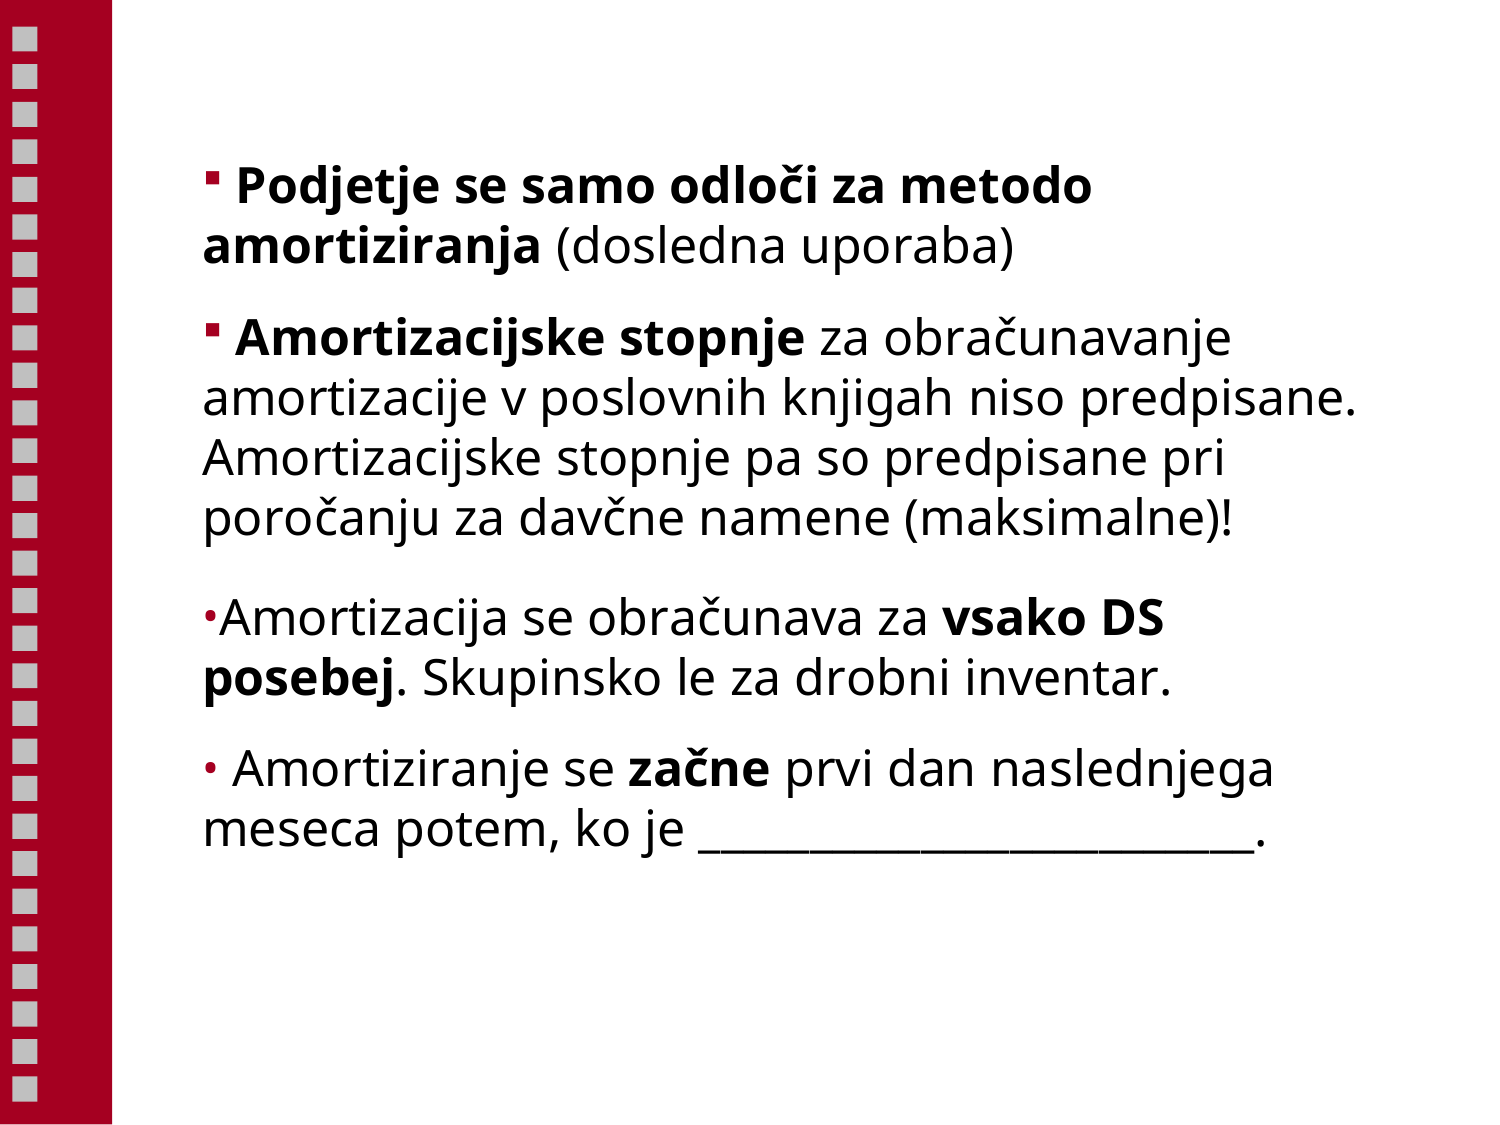

Podjetje se samo odloči za metodo amortiziranja (dosledna uporaba)
 Amortizacijske stopnje za obračunavanje amortizacije v poslovnih knjigah niso predpisane. Amortizacijske stopnje pa so predpisane pri poročanju za davčne namene (maksimalne)!
Amortizacija se obračunava za vsako DS posebej. Skupinsko le za drobni inventar.
 Amortiziranje se začne prvi dan naslednjega meseca potem, ko je _________________________.